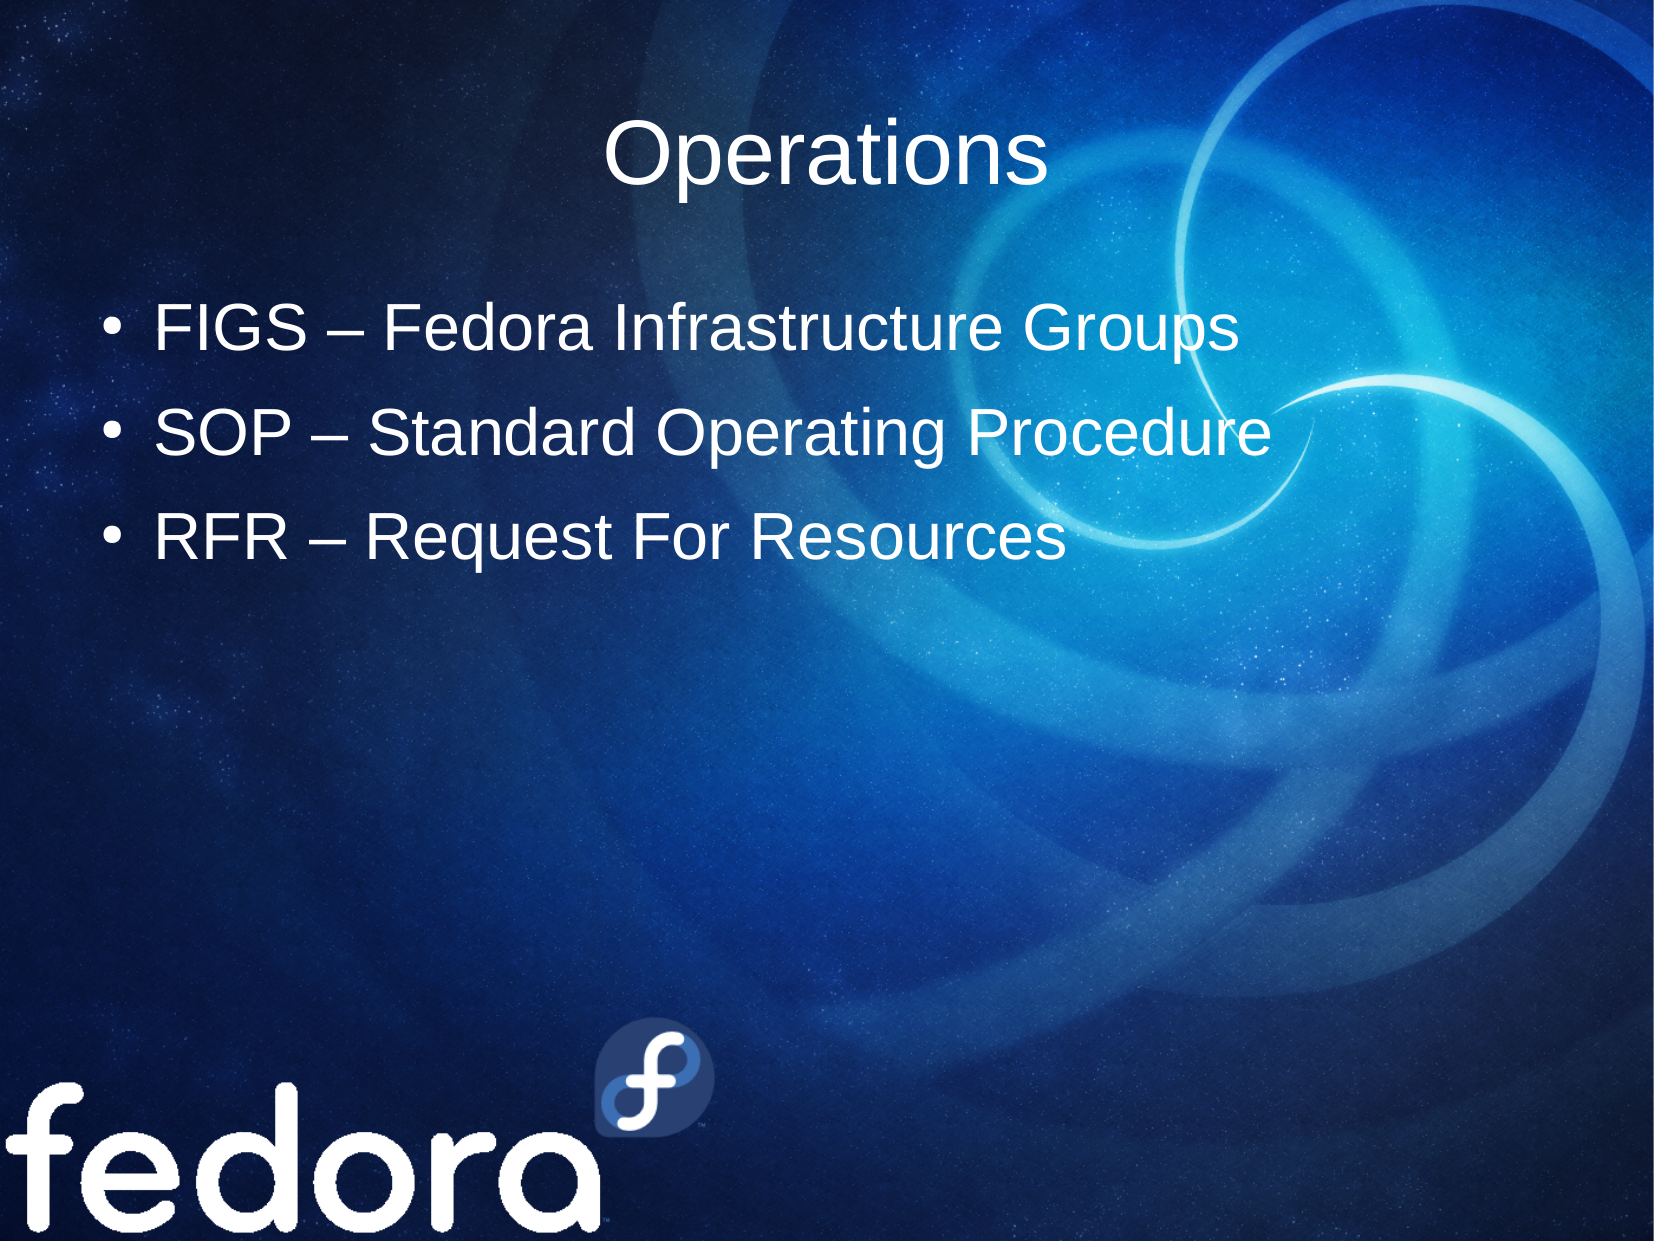

# Operations
FIGS – Fedora Infrastructure Groups
SOP – Standard Operating Procedure
RFR – Request For Resources